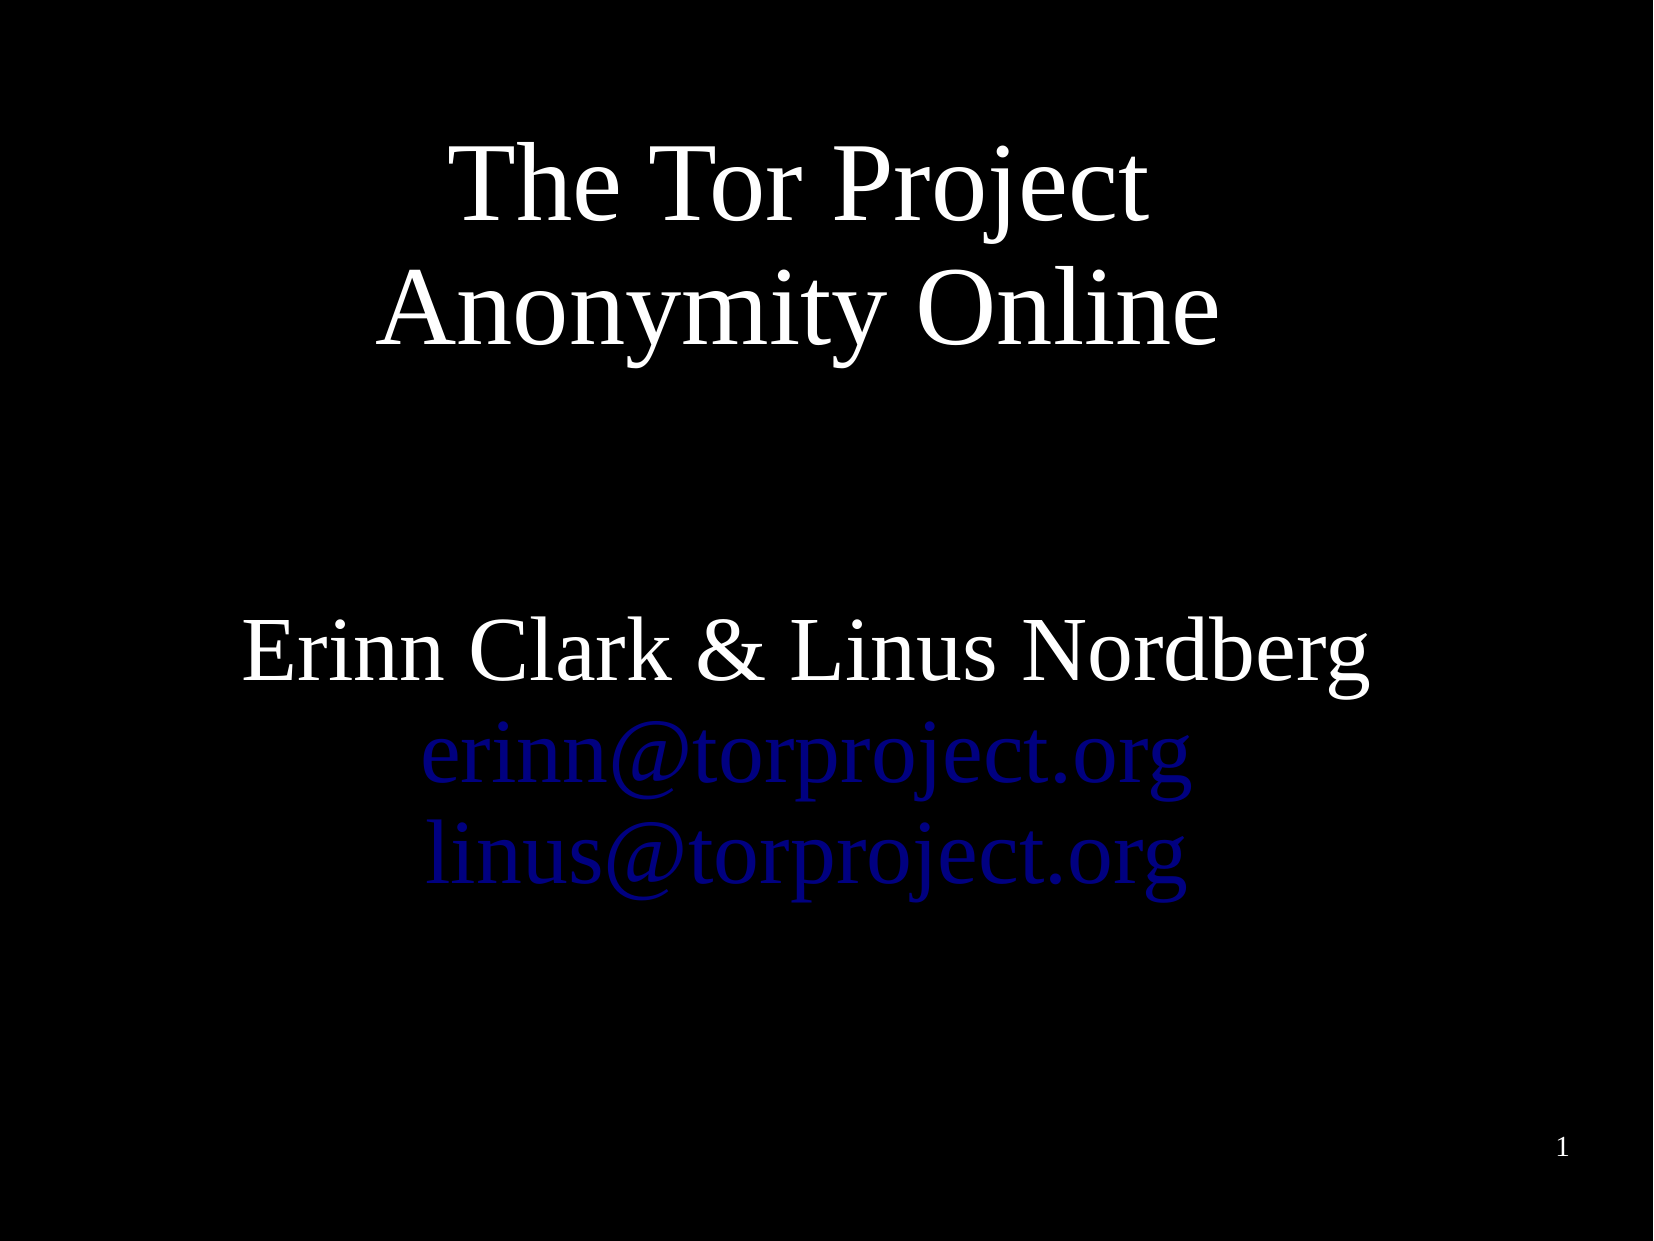

The Tor Project
Anonymity Online
Erinn Clark & Linus Nordberg
erinn@torproject.org
linus@torproject.org
1